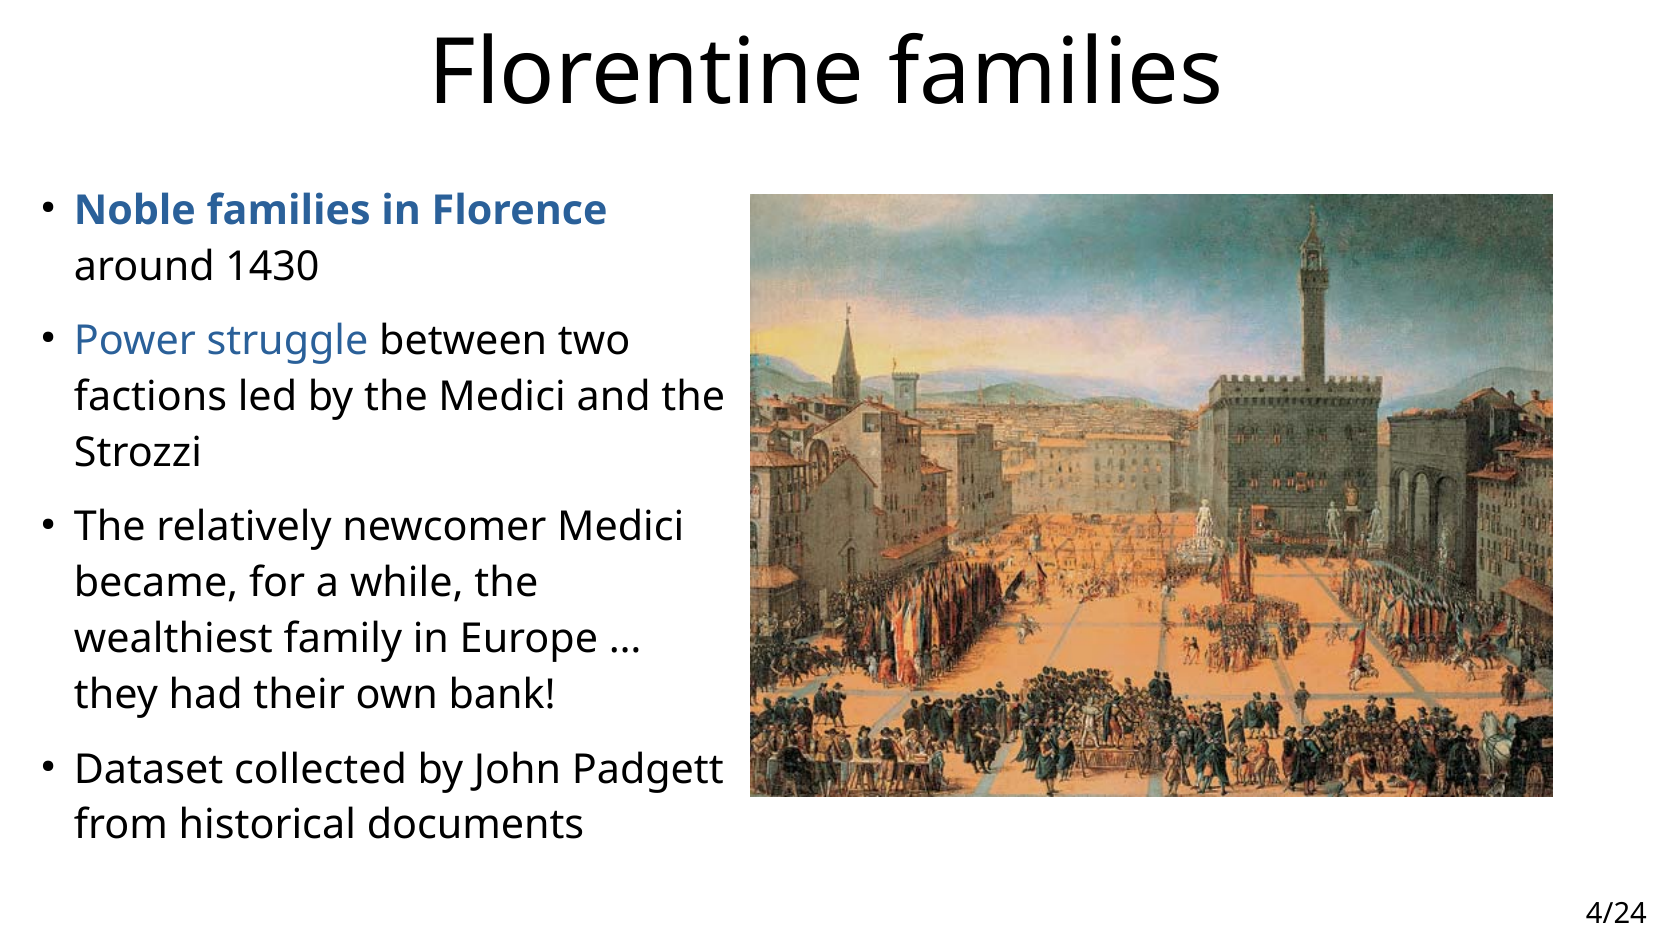

# Florentine families
Noble families in Florence around 1430
Power struggle between two factions led by the Medici and the Strozzi
The relatively newcomer Medici became, for a while, the wealthiest family in Europe … they had their own bank!
Dataset collected by John Padgett from historical documents
4